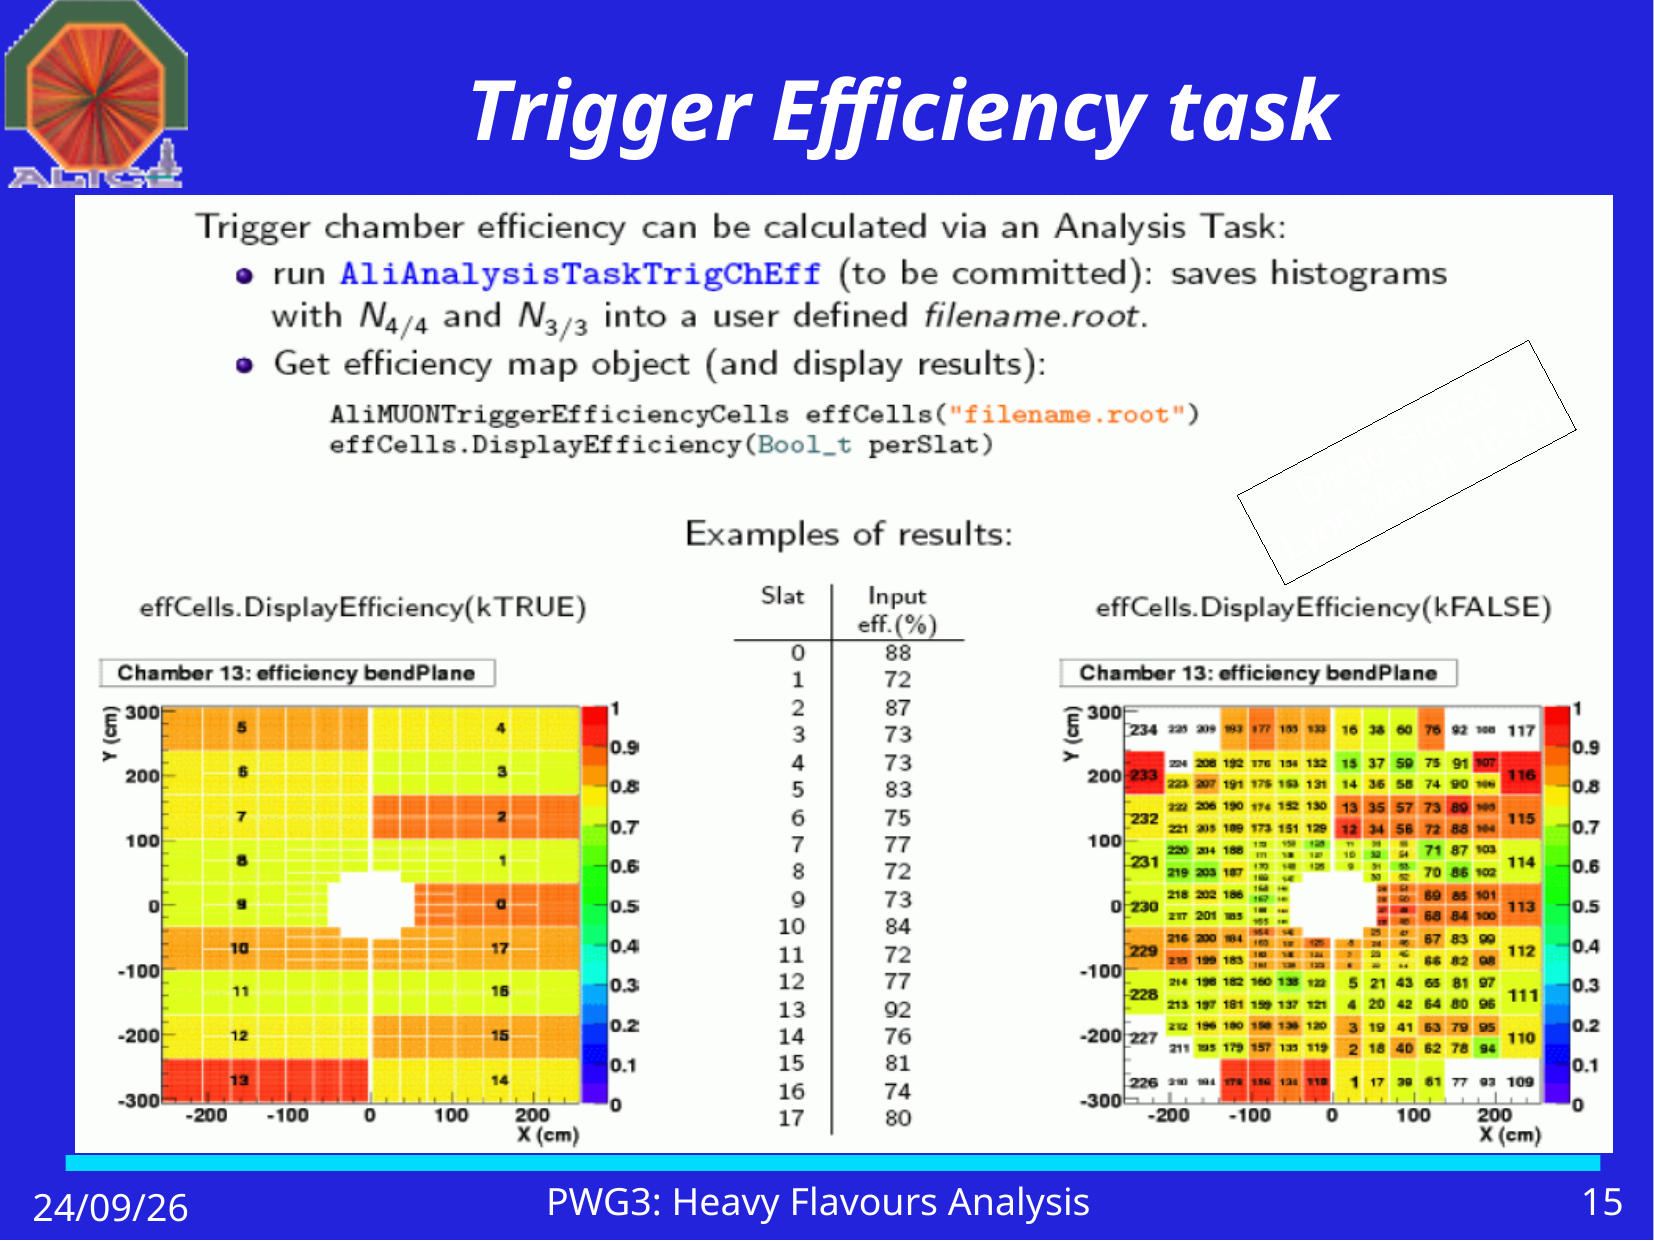

# Trigger Efficiency task
Diego Stocco
Lyon March 18-20